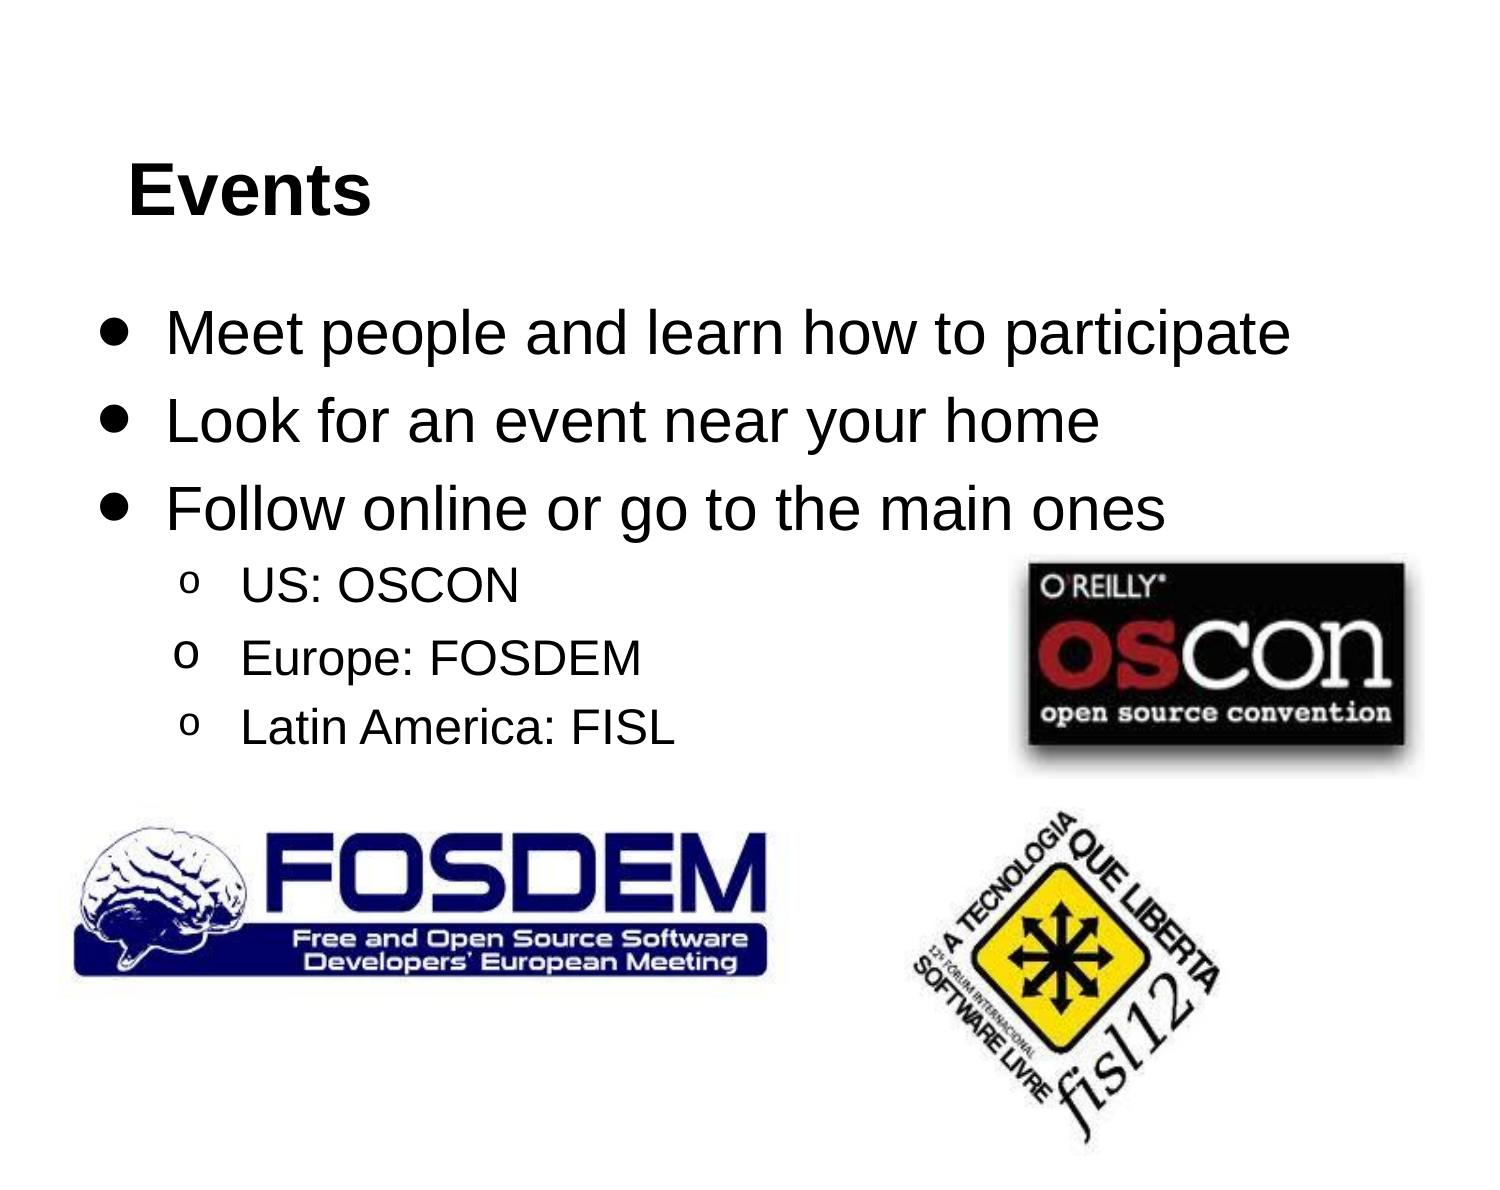

# Events
Meet people and learn how to participate
Look for an event near your home
Follow online or go to the main ones
US: OSCON
Europe: FOSDEM
Latin America: FISL